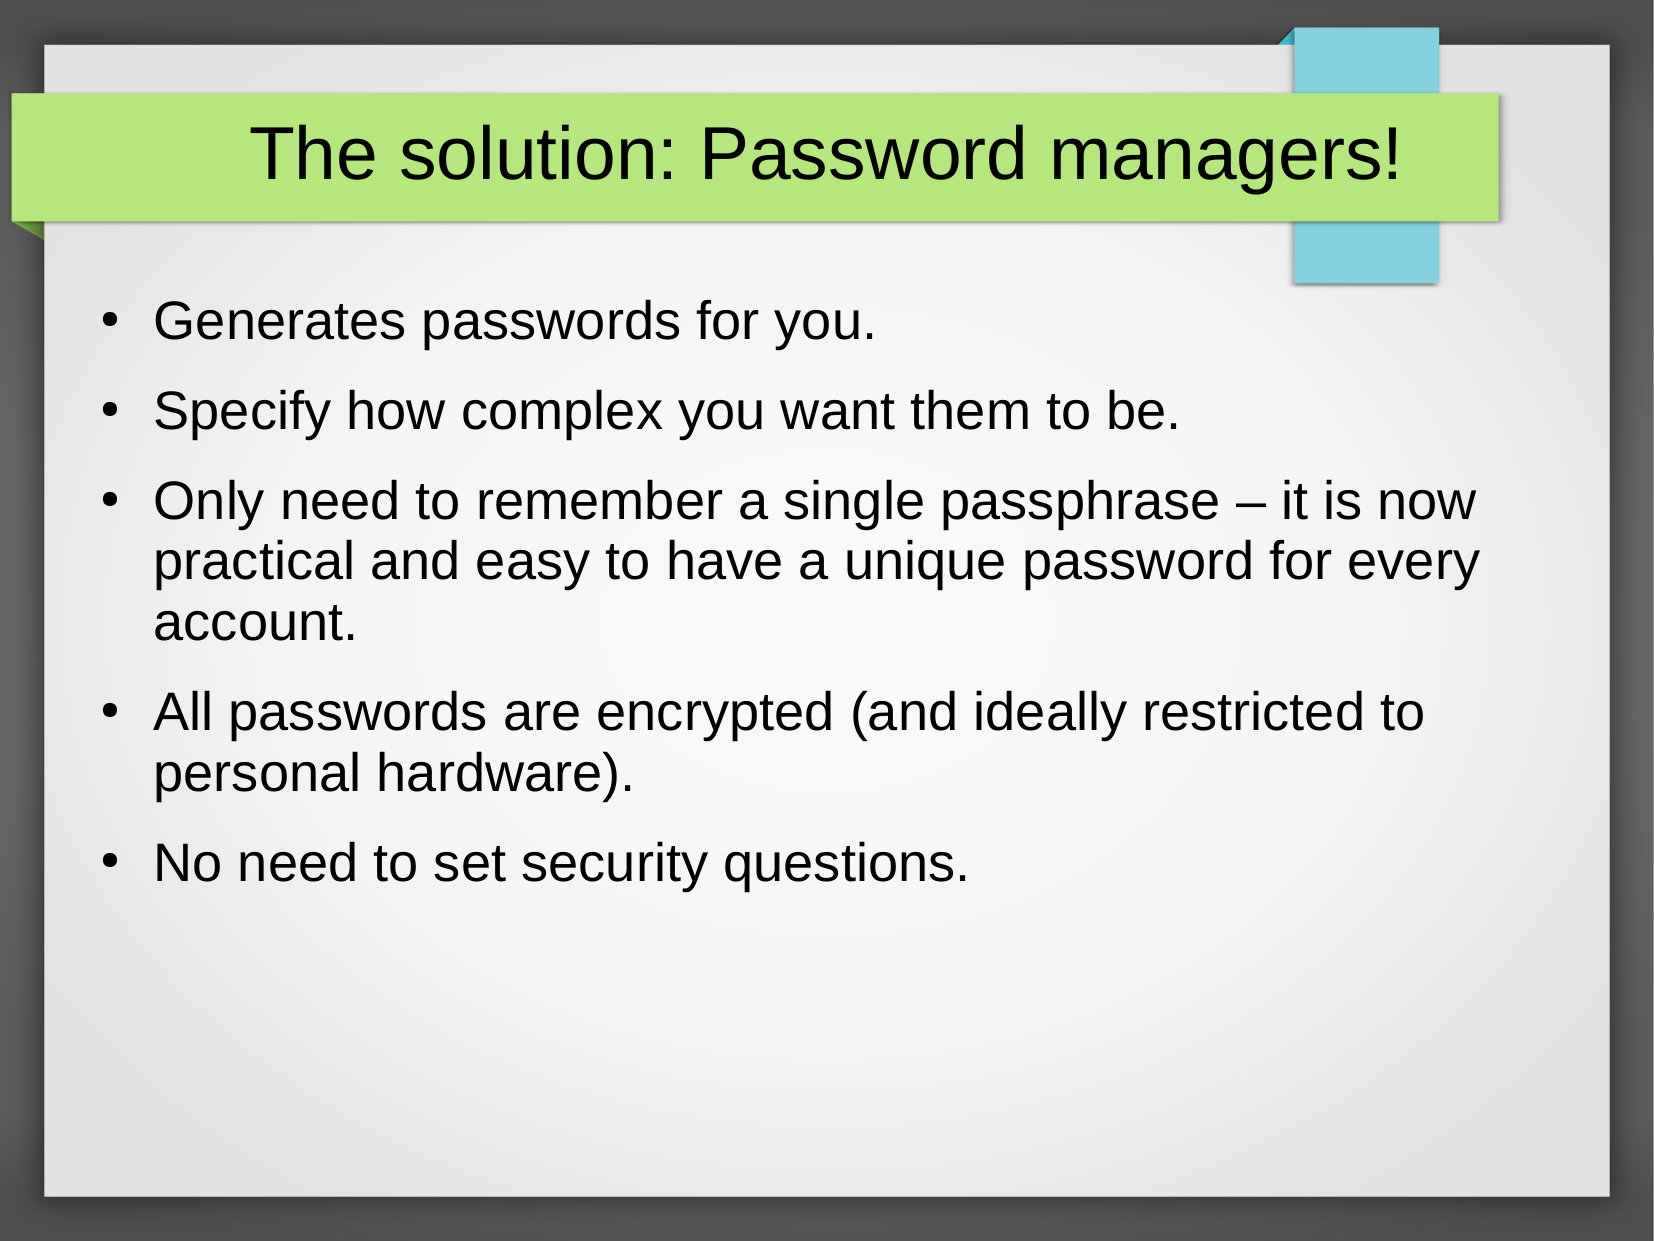

# The solution: Password managers!
Generates passwords for you.
Specify how complex you want them to be.
Only need to remember a single passphrase – it is now practical and easy to have a unique password for every account.
All passwords are encrypted (and ideally restricted to personal hardware).
No need to set security questions.